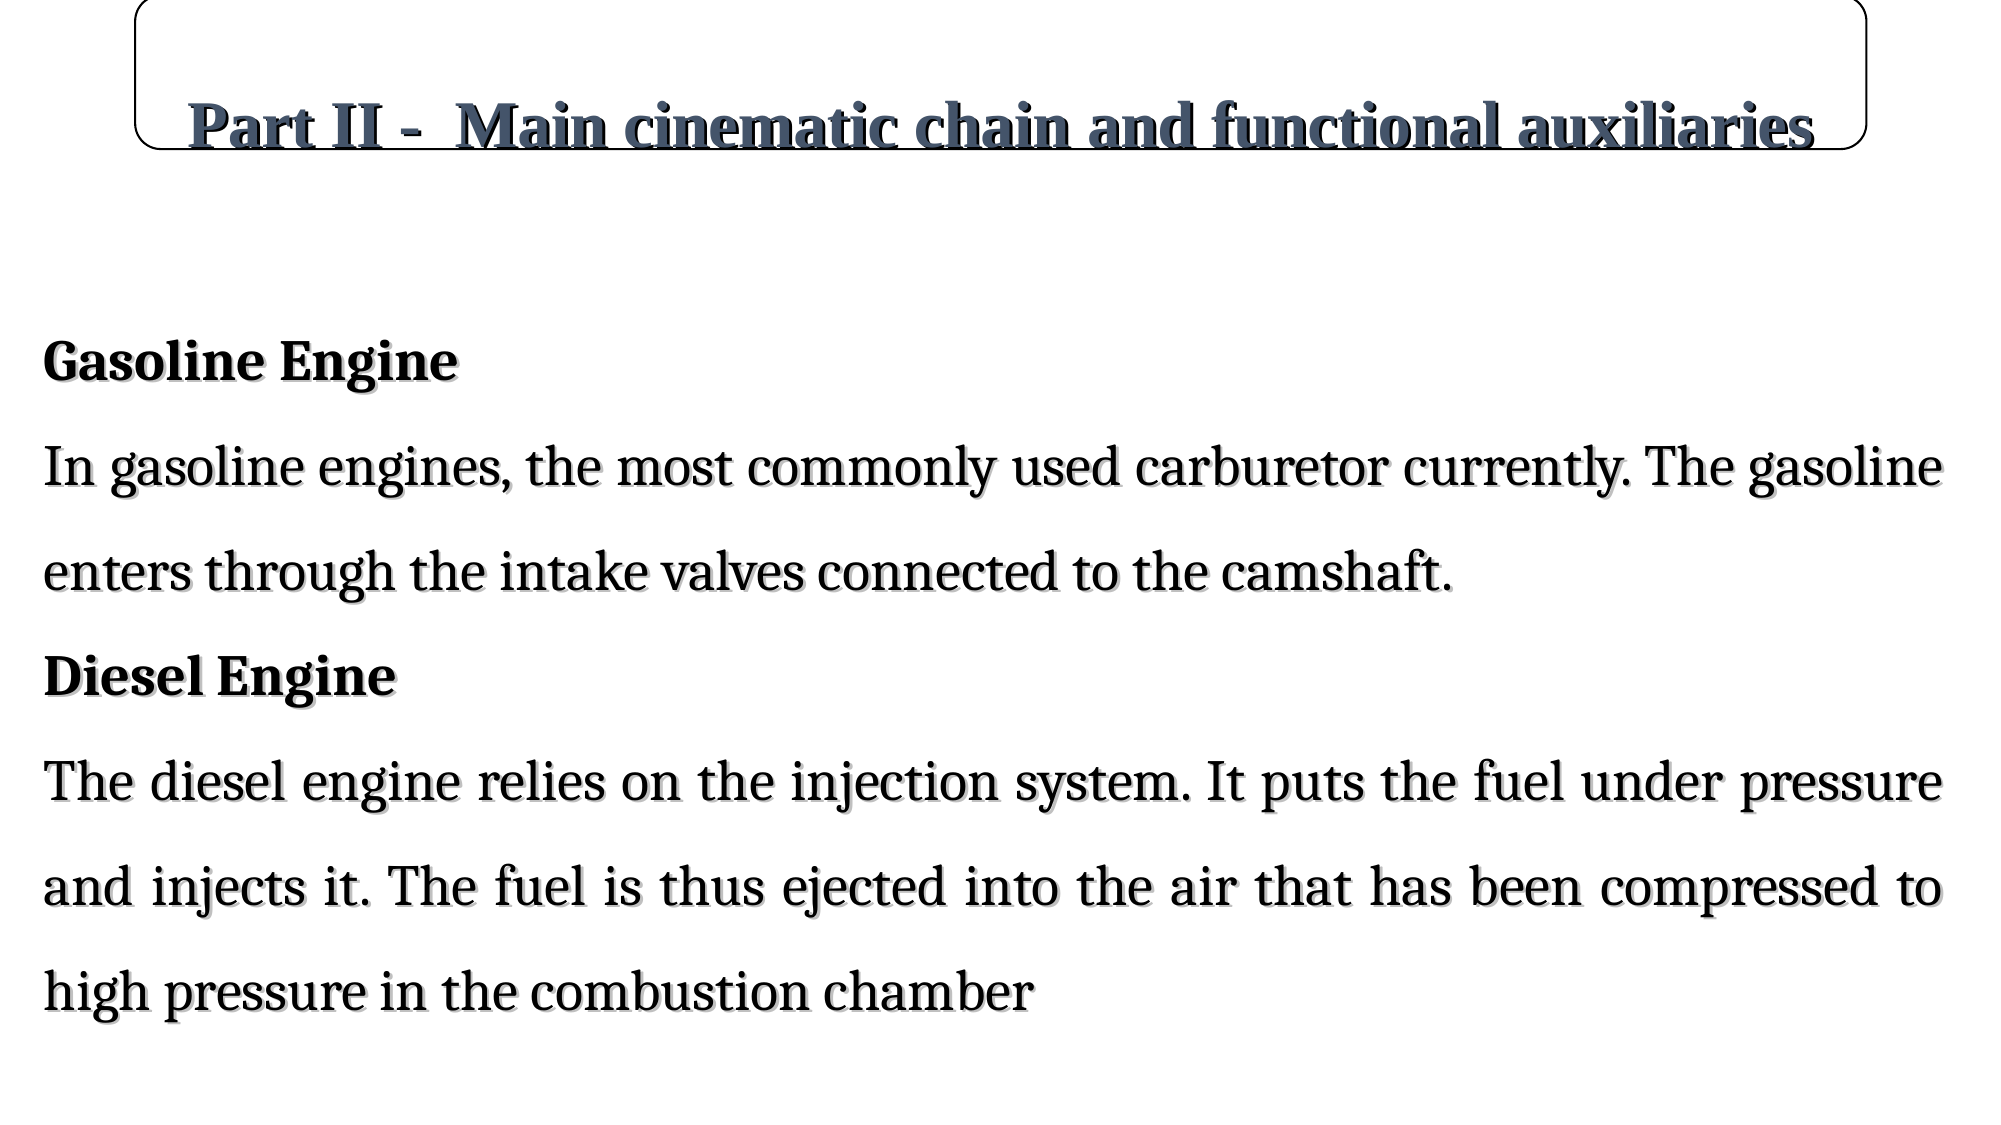

Part II - Main cinematic chain and functional auxiliaries
Gasoline Engine
In gasoline engines, the most commonly used carburetor currently. The gasoline enters through the intake valves connected to the camshaft.
Diesel Engine
The diesel engine relies on the injection system. It puts the fuel under pressure and injects it. The fuel is thus ejected into the air that has been compressed to high pressure in the combustion chamber